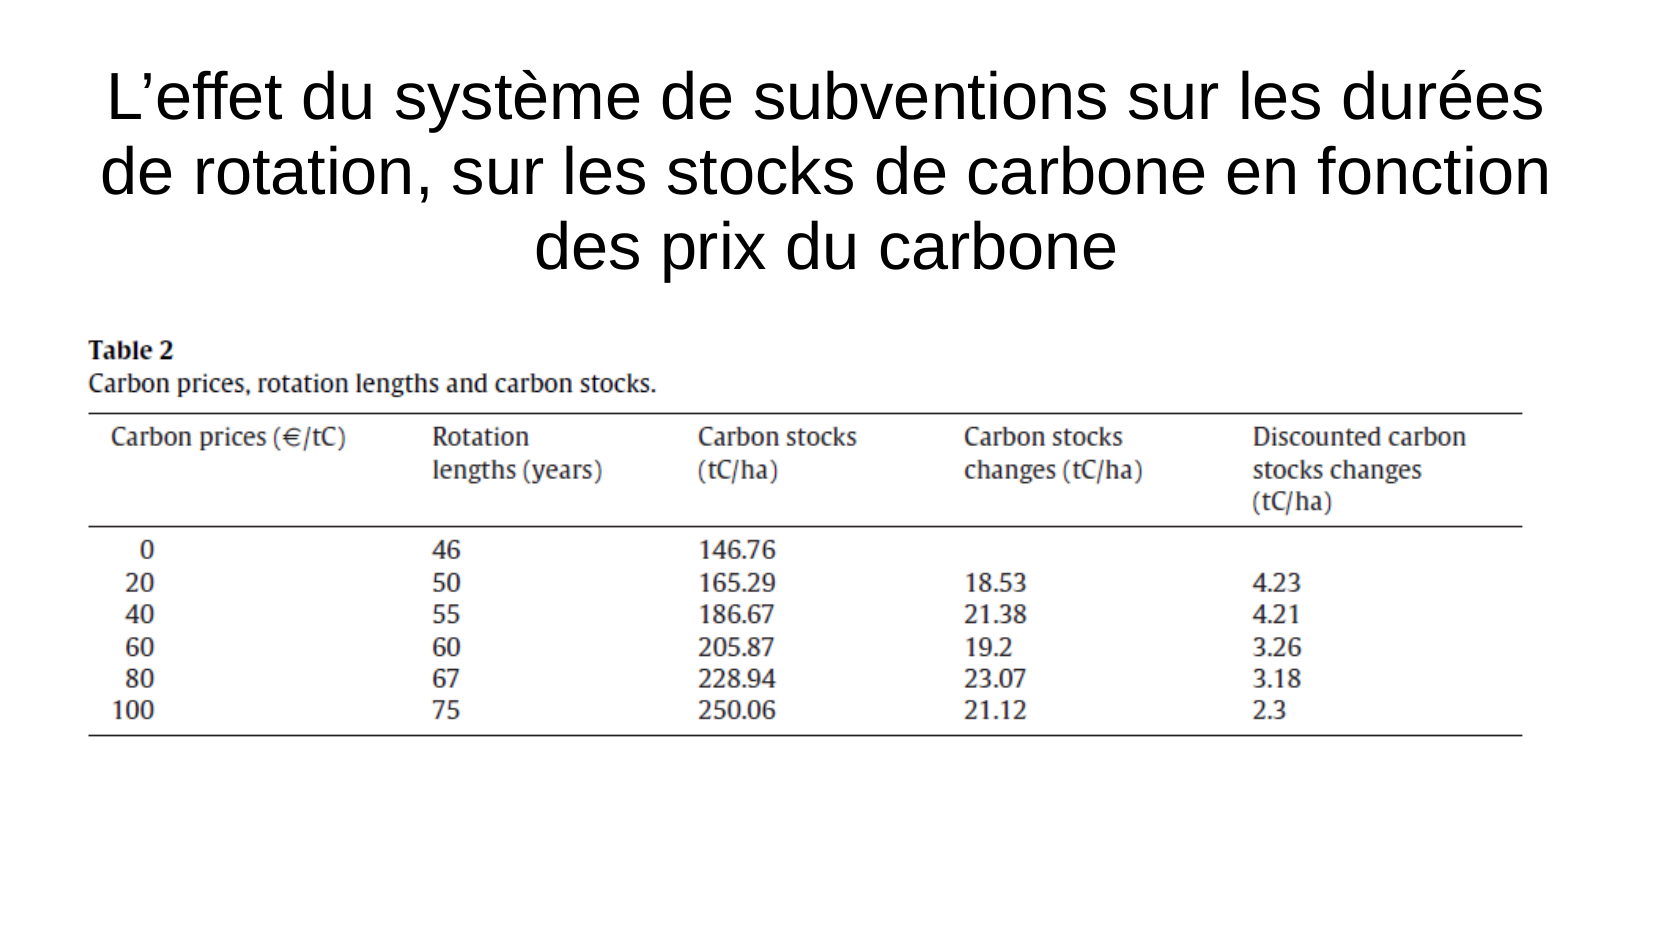

# L’effet du système de subventions sur les durées de rotation, sur les stocks de carbone en fonction des prix du carbone